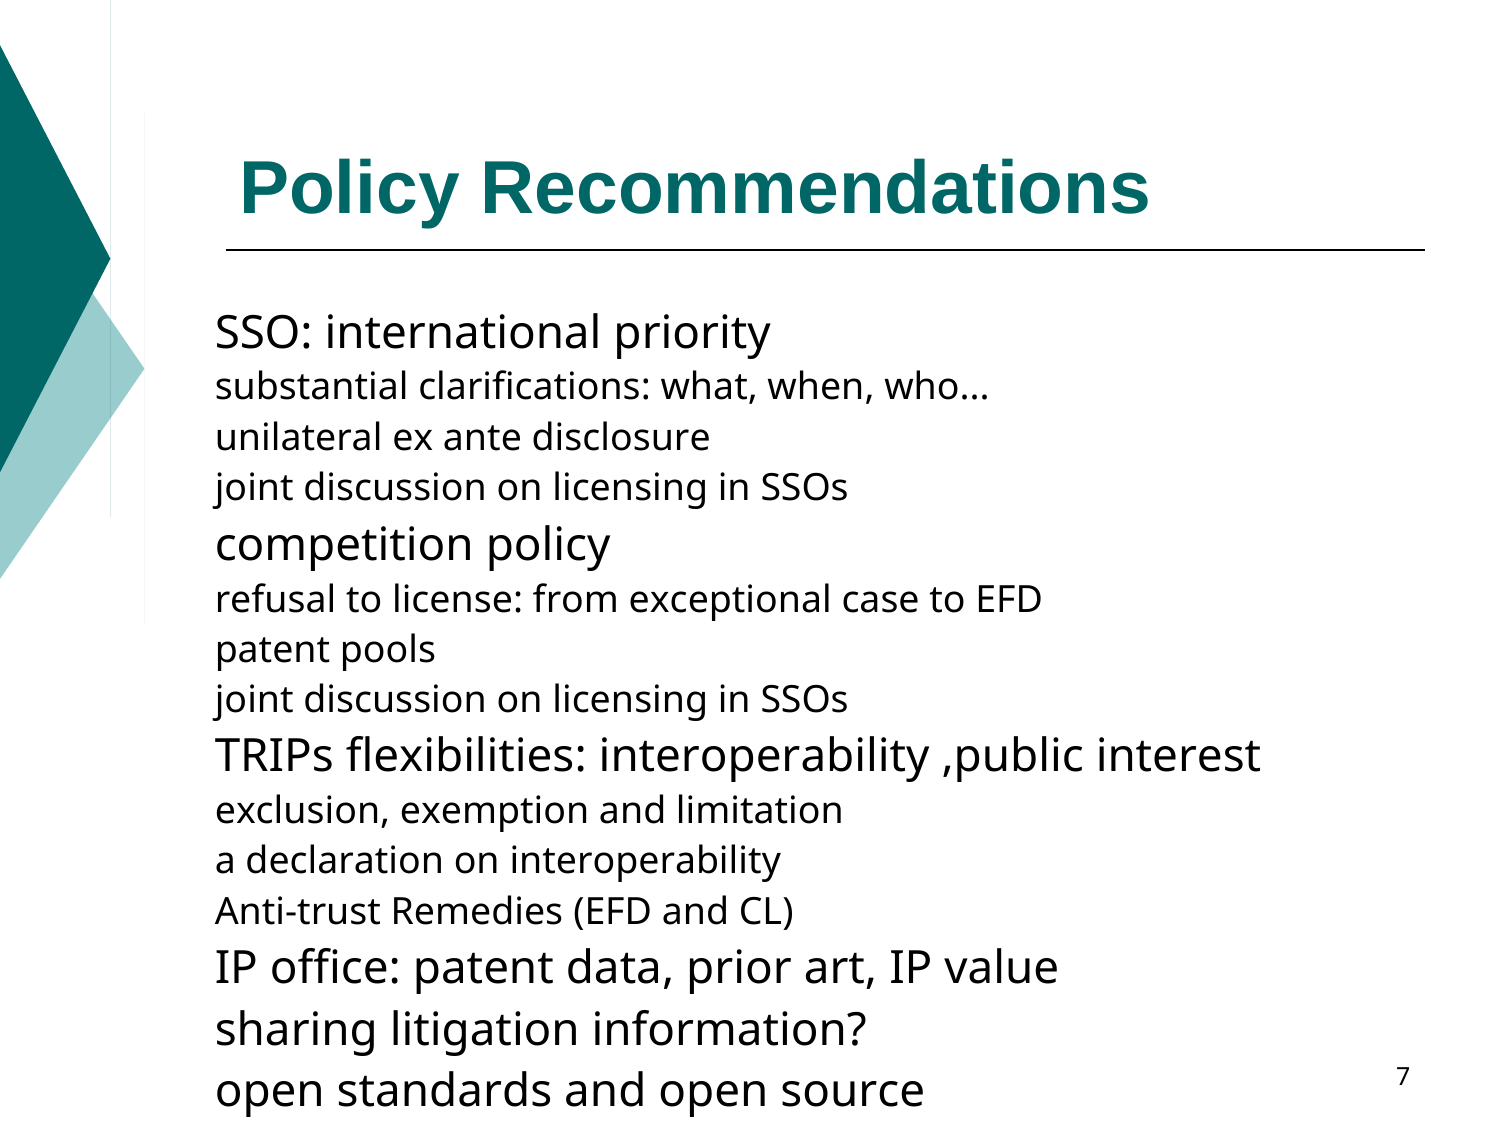

# Policy Recommendations
SSO: international priority
substantial clarifications: what, when, who...
unilateral ex ante disclosure
joint discussion on licensing in SSOs
competition policy
refusal to license: from exceptional case to EFD
patent pools
joint discussion on licensing in SSOs
TRIPs flexibilities: interoperability ,public interest
exclusion, exemption and limitation
a declaration on interoperability
Anti-trust Remedies (EFD and CL)
IP office: patent data, prior art, IP value
sharing litigation information?
open standards and open source
7